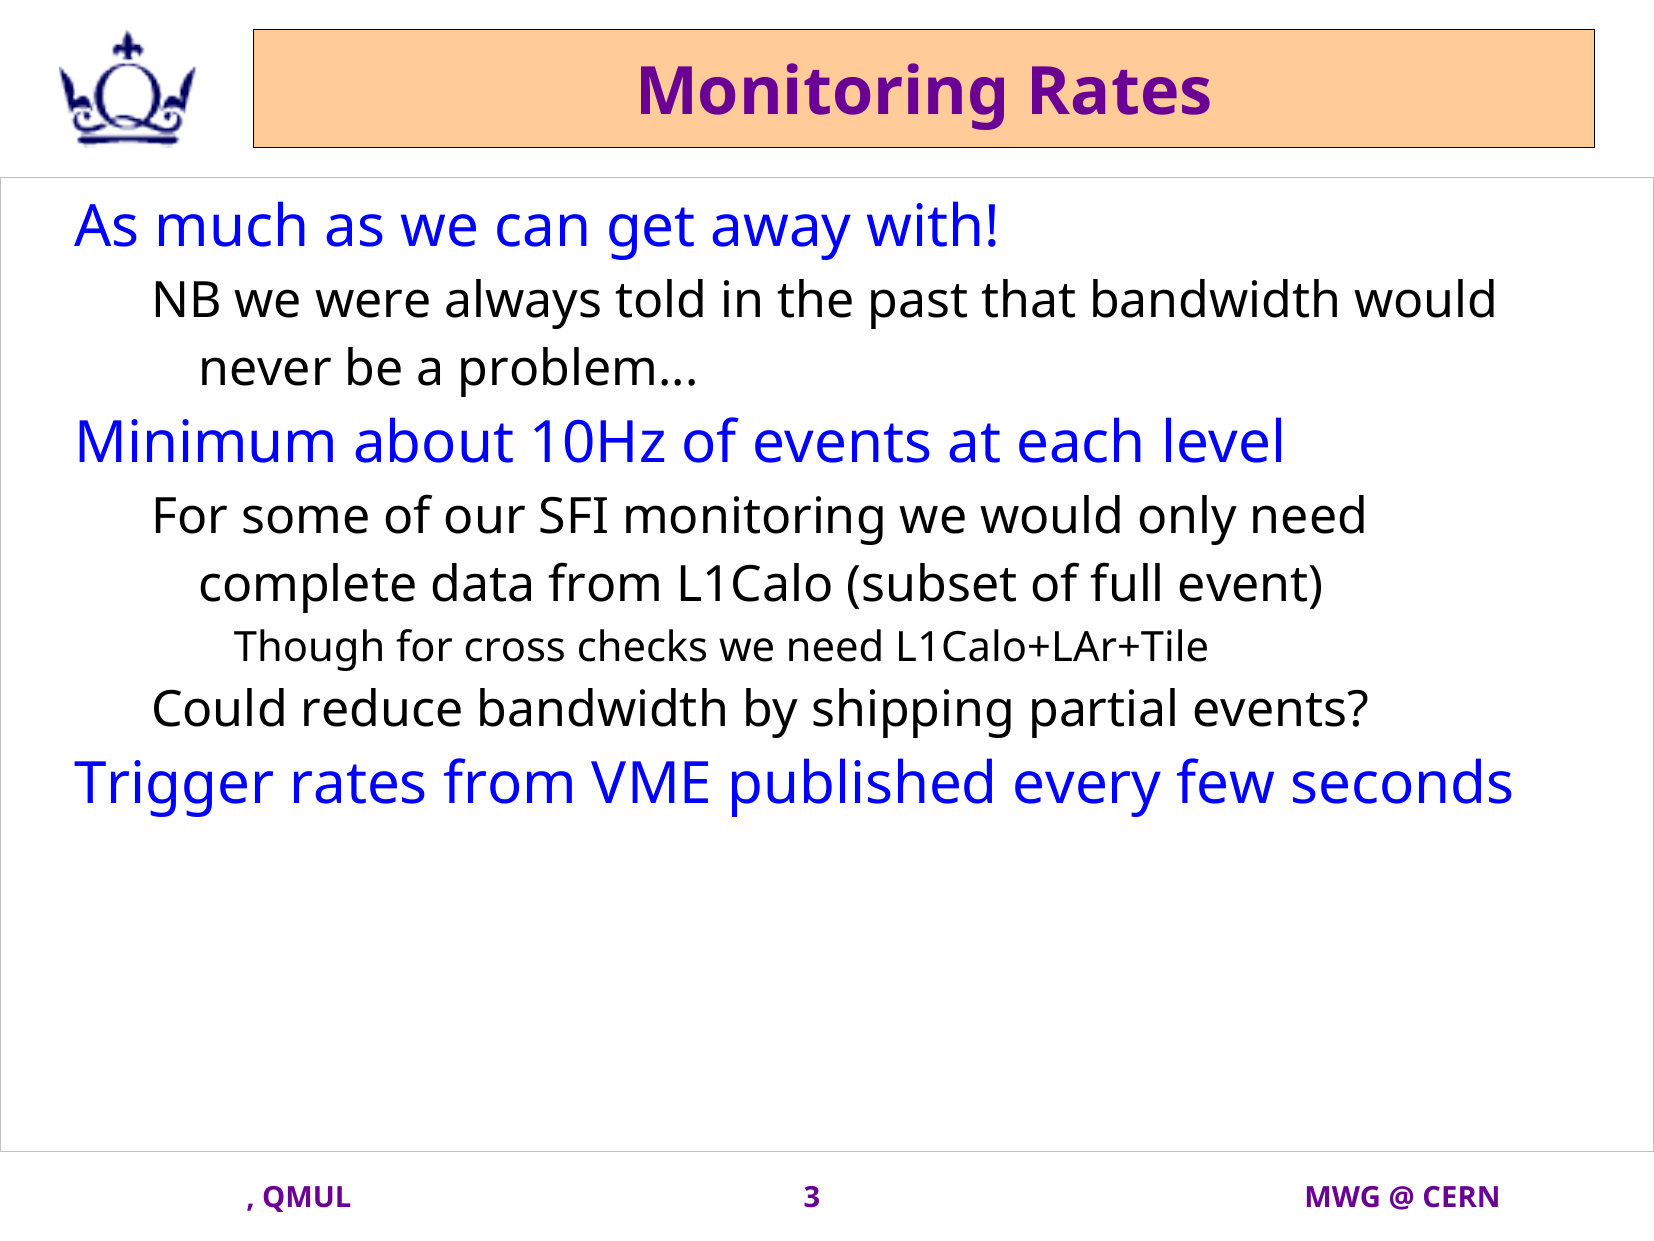

# Monitoring Rates
As much as we can get away with!
NB we were always told in the past that bandwidth would never be a problem...
Minimum about 10Hz of events at each level
For some of our SFI monitoring we would only need complete data from L1Calo (subset of full event)
Though for cross checks we need L1Calo+LAr+Tile
Could reduce bandwidth by shipping partial events?
Trigger rates from VME published every few seconds